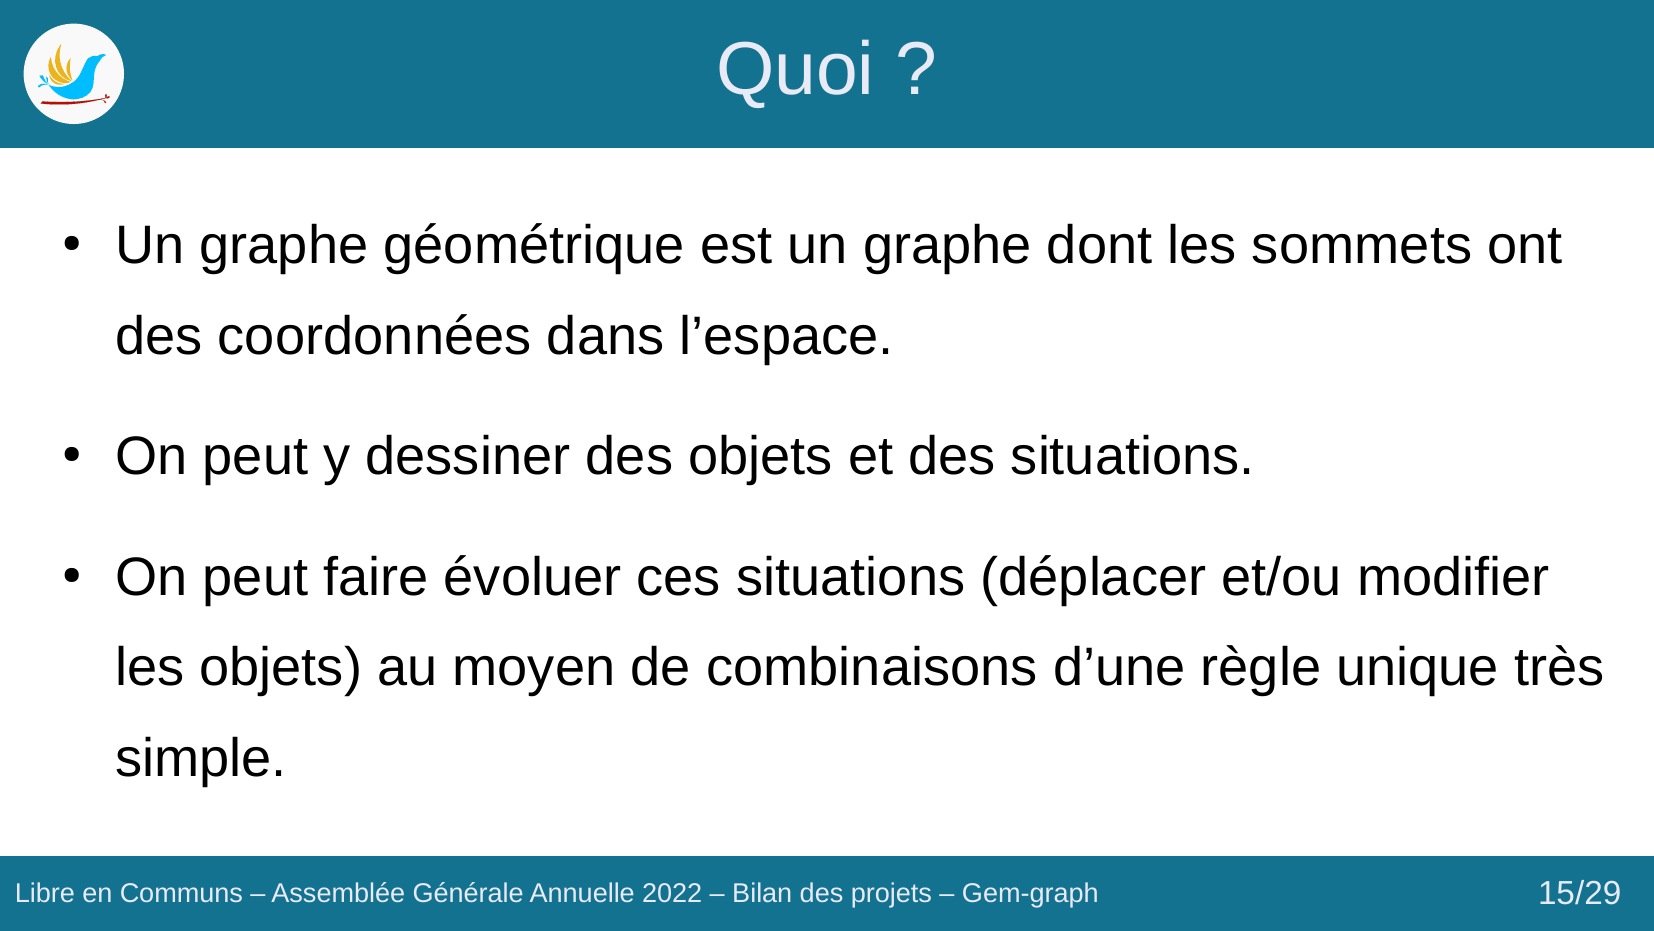

Quoi ?
Un graphe géométrique est un graphe dont les sommets ont des coordonnées dans l’espace.
On peut y dessiner des objets et des situations.
On peut faire évoluer ces situations (déplacer et/ou modifier les objets) au moyen de combinaisons d’une règle unique très simple.
Libre en Communs – Assemblée Générale Annuelle 2022 – Bilan des projets – Gem-graph